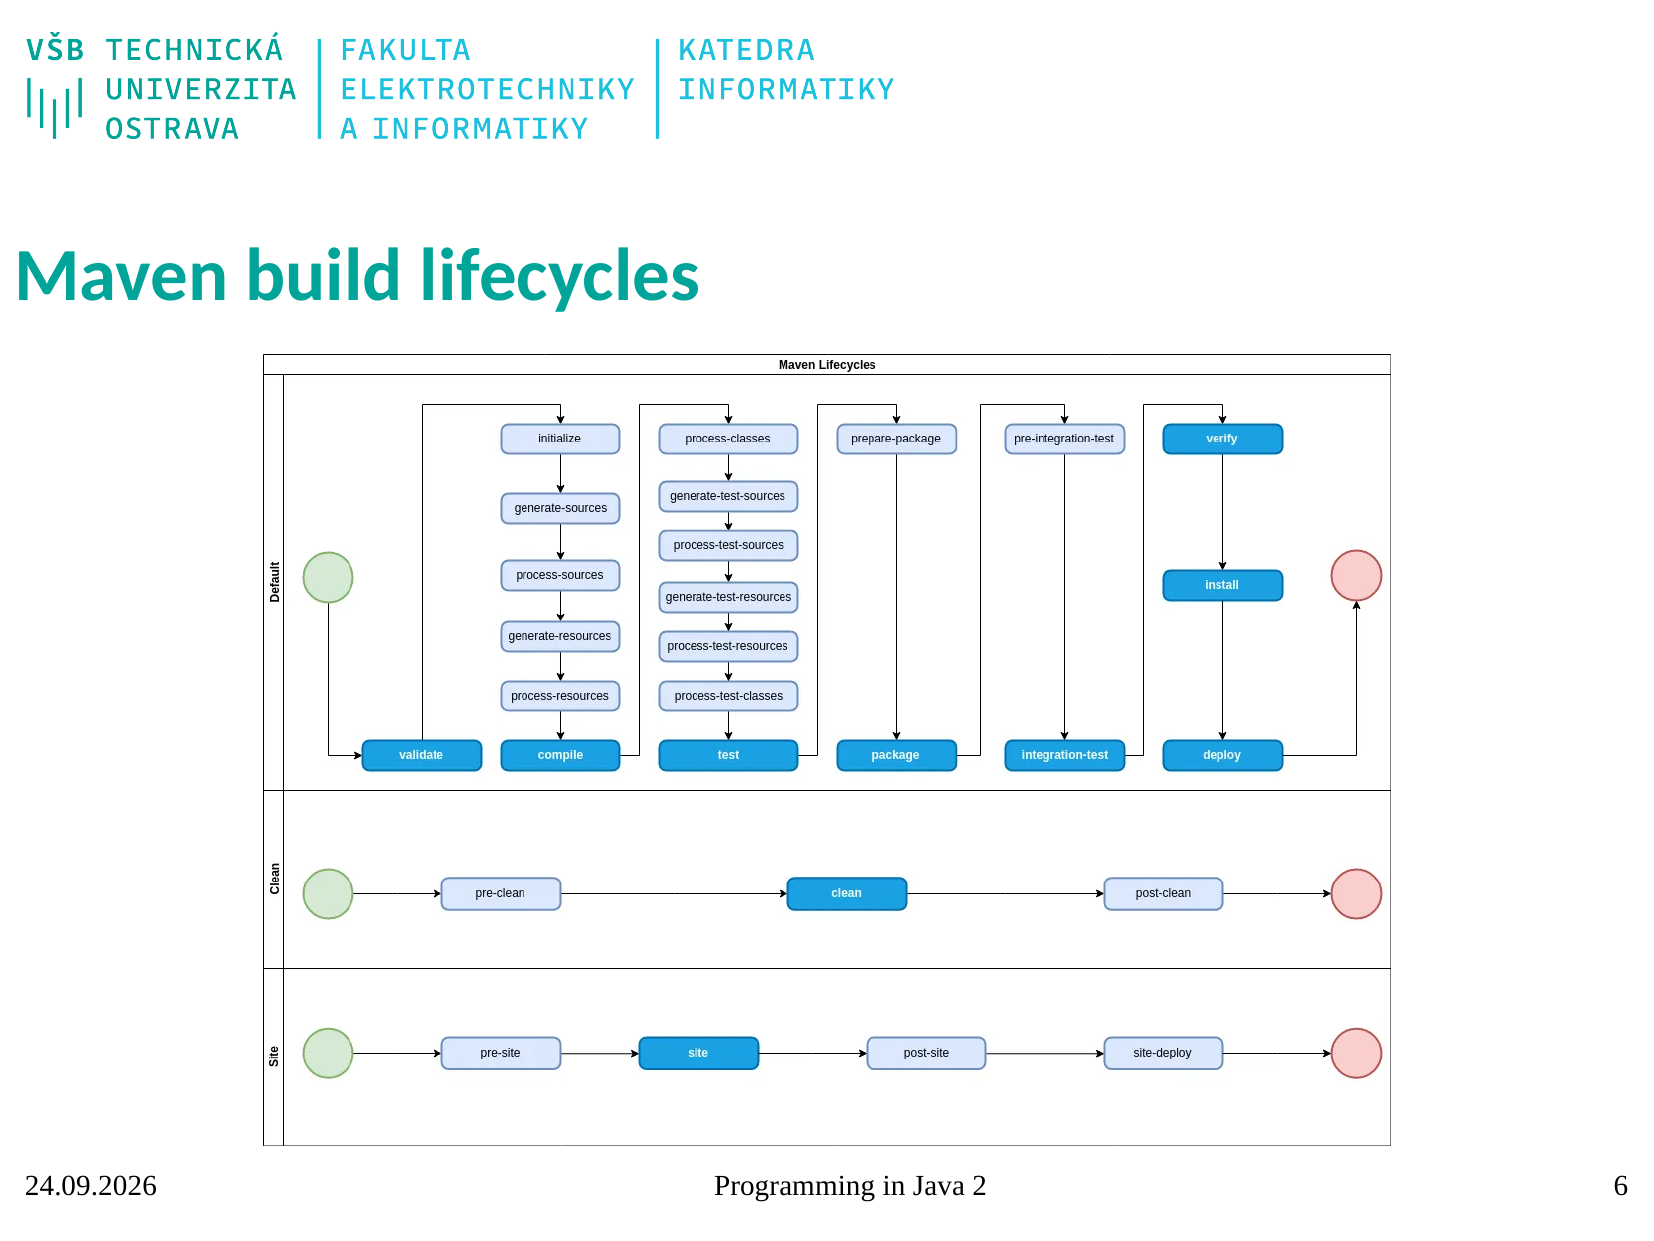

# Maven build lifecycles
Programming in Java 2
6